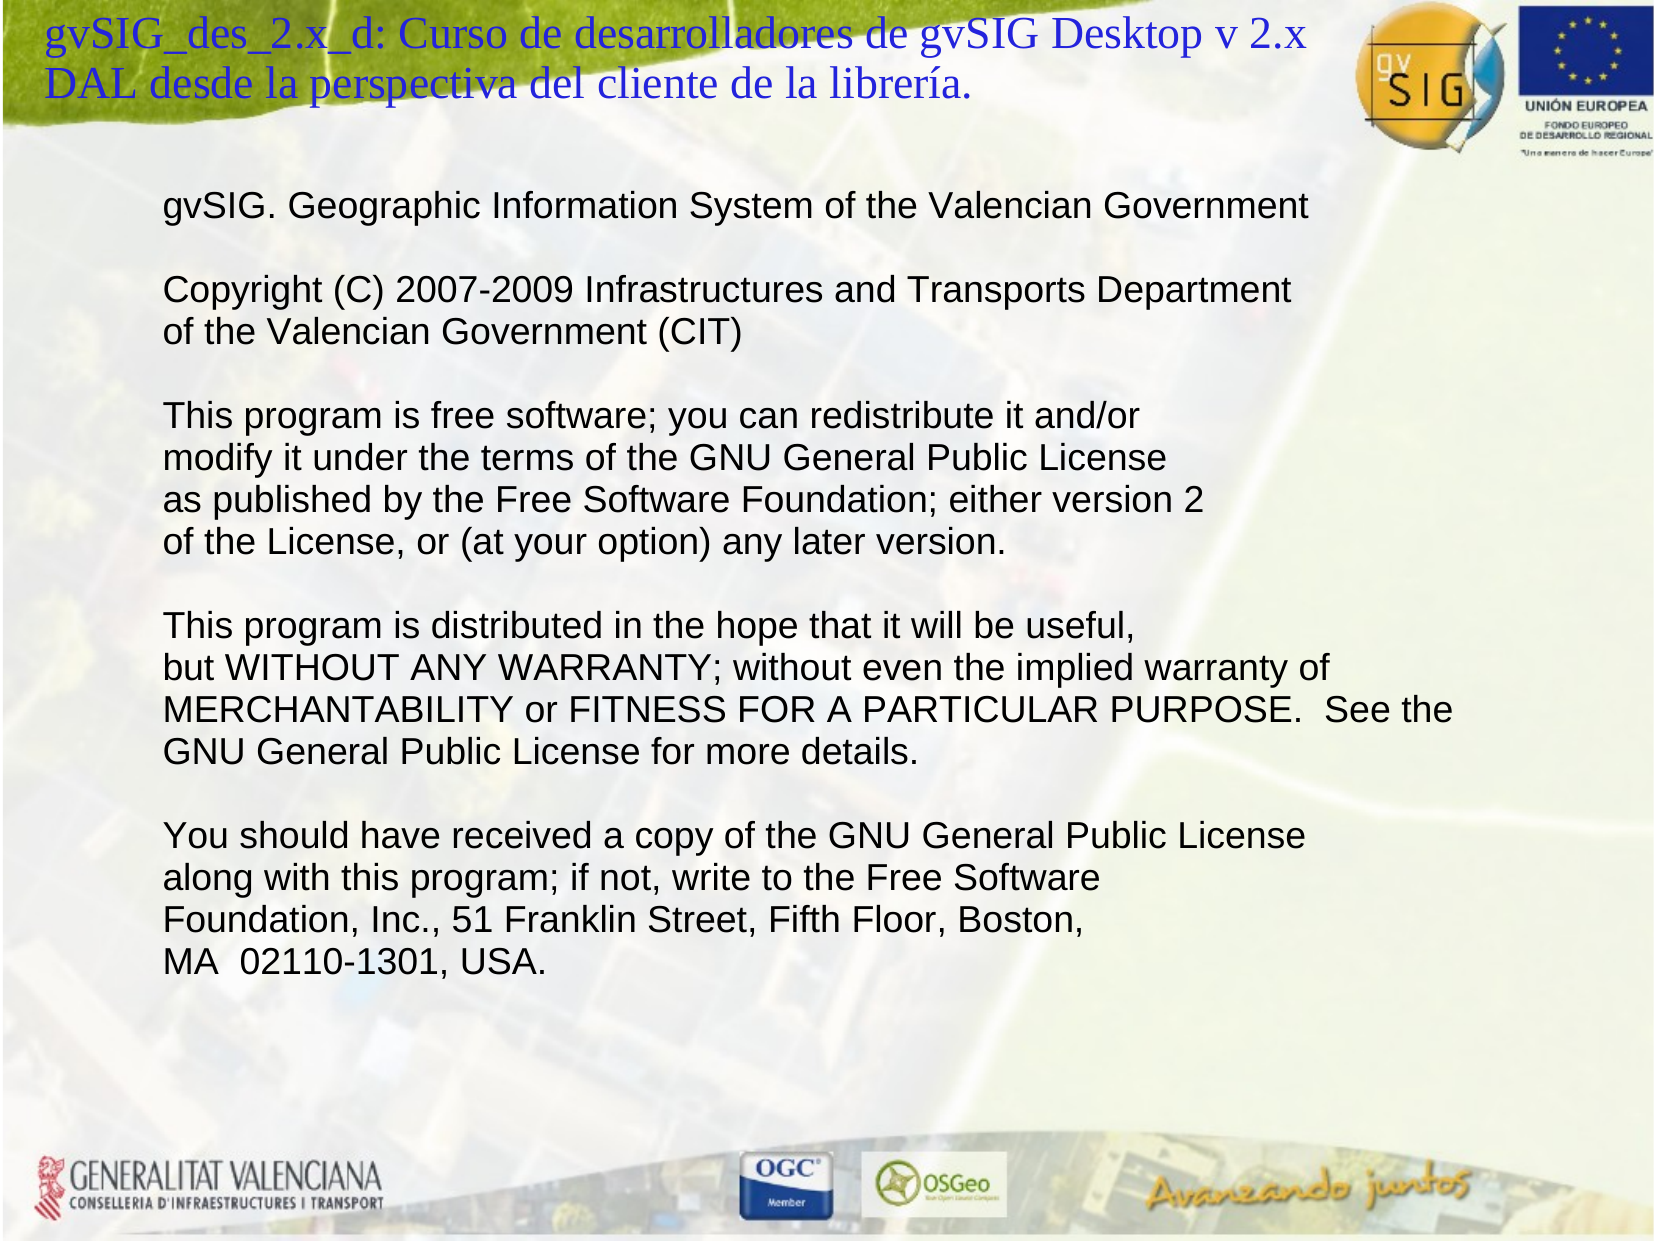

gvSIG. Geographic Information System of the Valencian Government
Copyright (C) 2007-2009 Infrastructures and Transports Department
of the Valencian Government (CIT)
This program is free software; you can redistribute it and/or
modify it under the terms of the GNU General Public License
as published by the Free Software Foundation; either version 2
of the License, or (at your option) any later version.
This program is distributed in the hope that it will be useful,
but WITHOUT ANY WARRANTY; without even the implied warranty of
MERCHANTABILITY or FITNESS FOR A PARTICULAR PURPOSE. See the
GNU General Public License for more details.
You should have received a copy of the GNU General Public License
along with this program; if not, write to the Free Software
Foundation, Inc., 51 Franklin Street, Fifth Floor, Boston,
MA 02110-1301, USA.